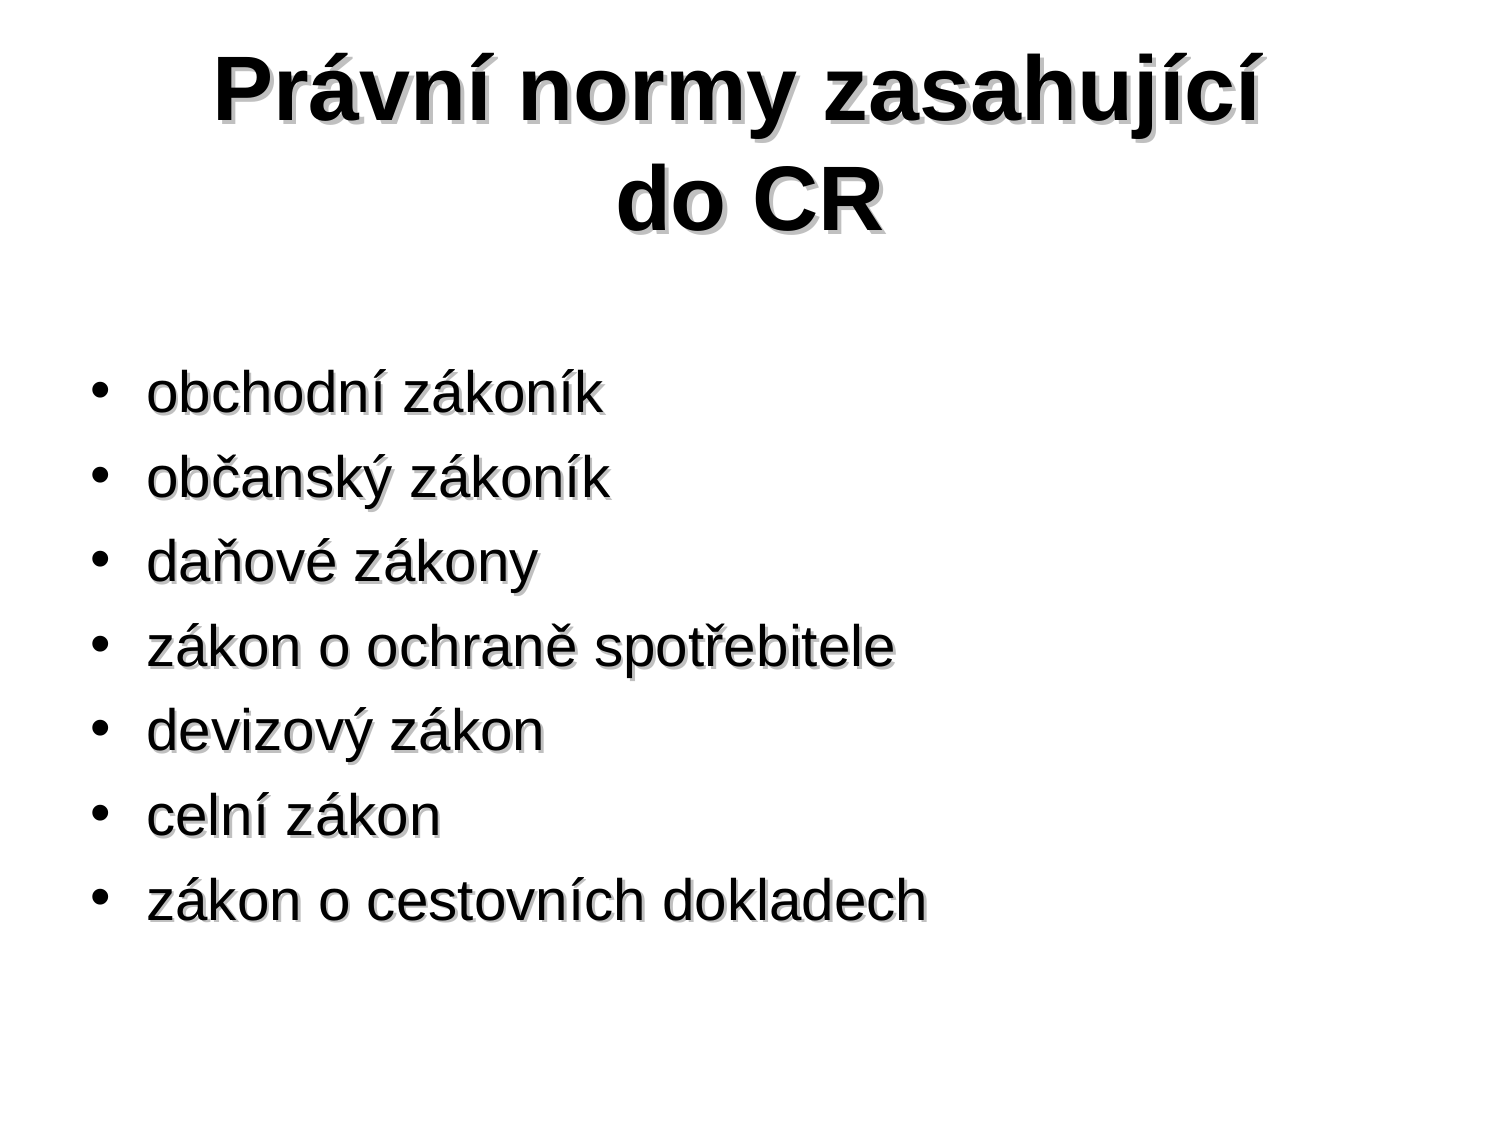

# Právní normy zasahující do CR
obchodní zákoník
občanský zákoník
daňové zákony
zákon o ochraně spotřebitele
devizový zákon
celní zákon
zákon o cestovních dokladech